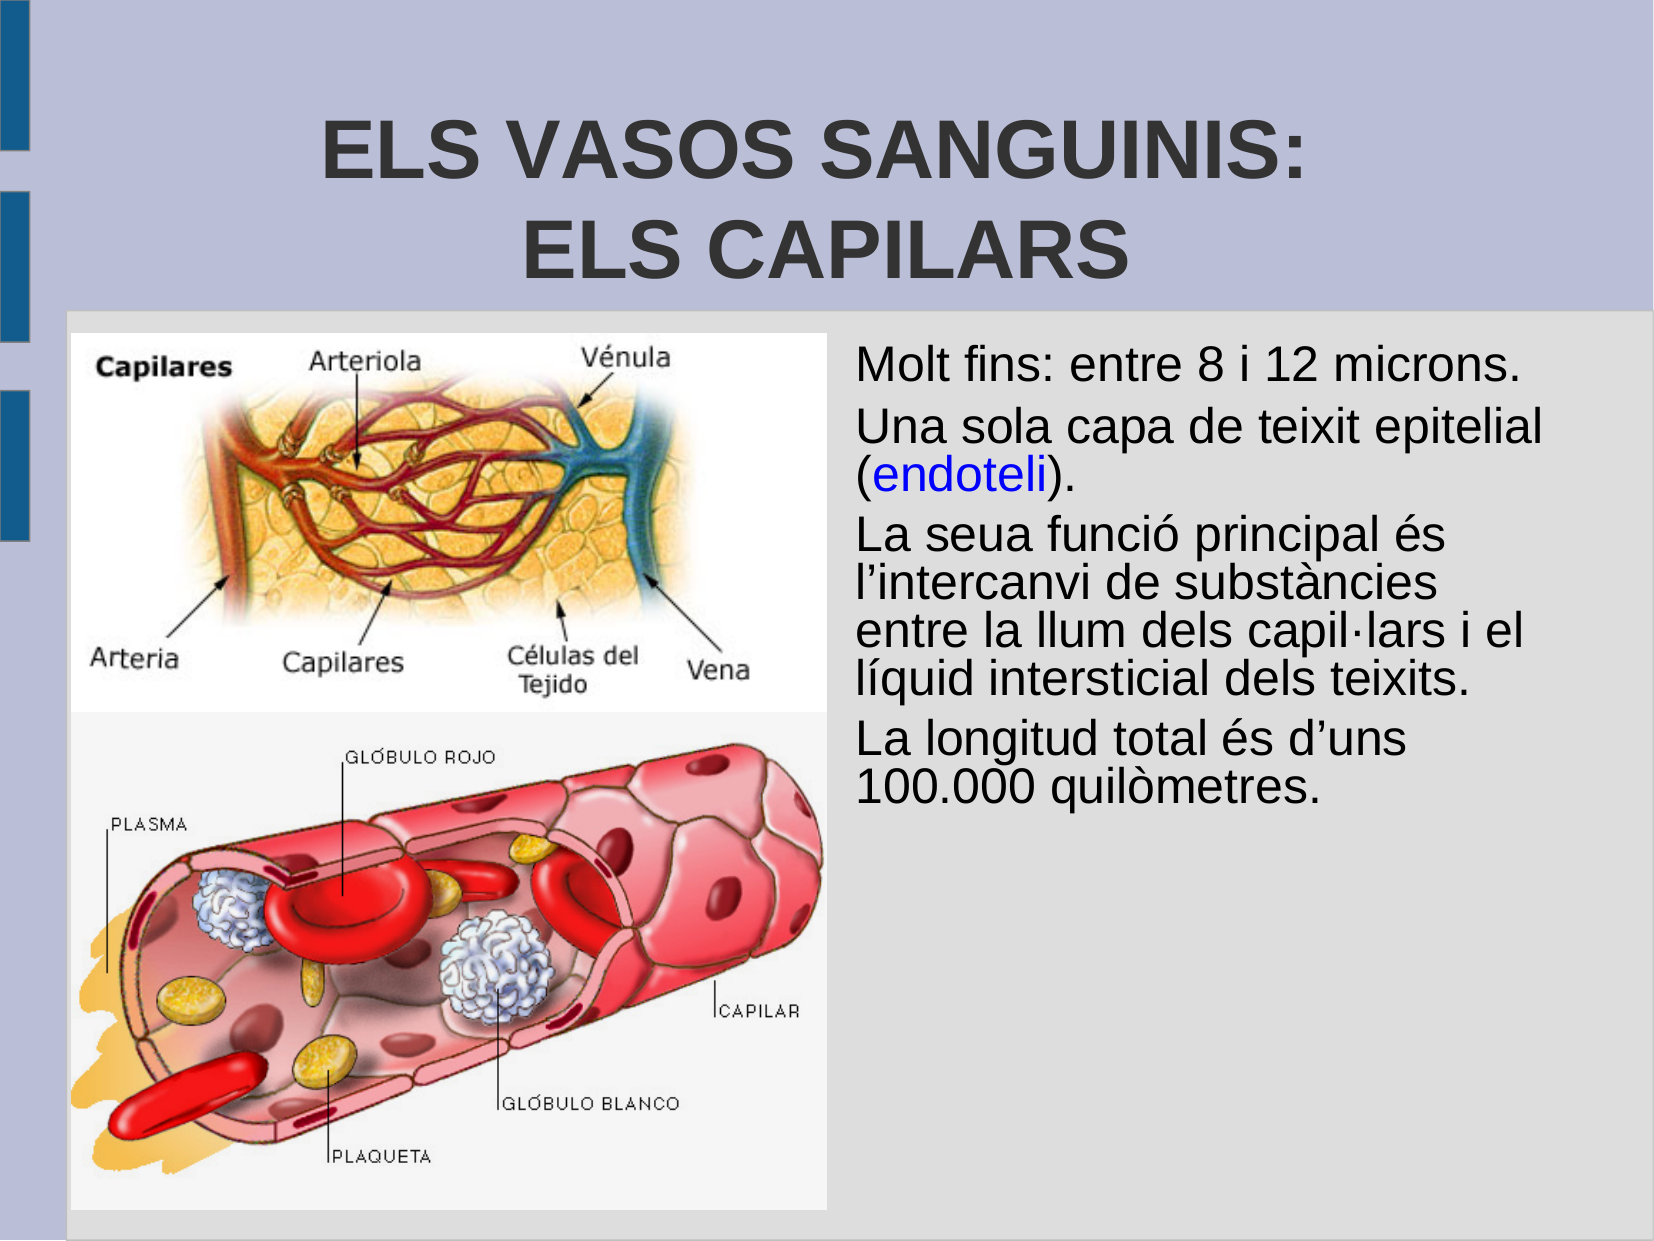

ELS VASOS SANGUINIS:
ELS CAPILARS
Molt fins: entre 8 i 12 microns.
Una sola capa de teixit epitelial (endoteli).
La seua funció principal és l’intercanvi de substàncies entre la llum dels capil·lars i el líquid intersticial dels teixits.
La longitud total és d’uns 100.000 quilòmetres.